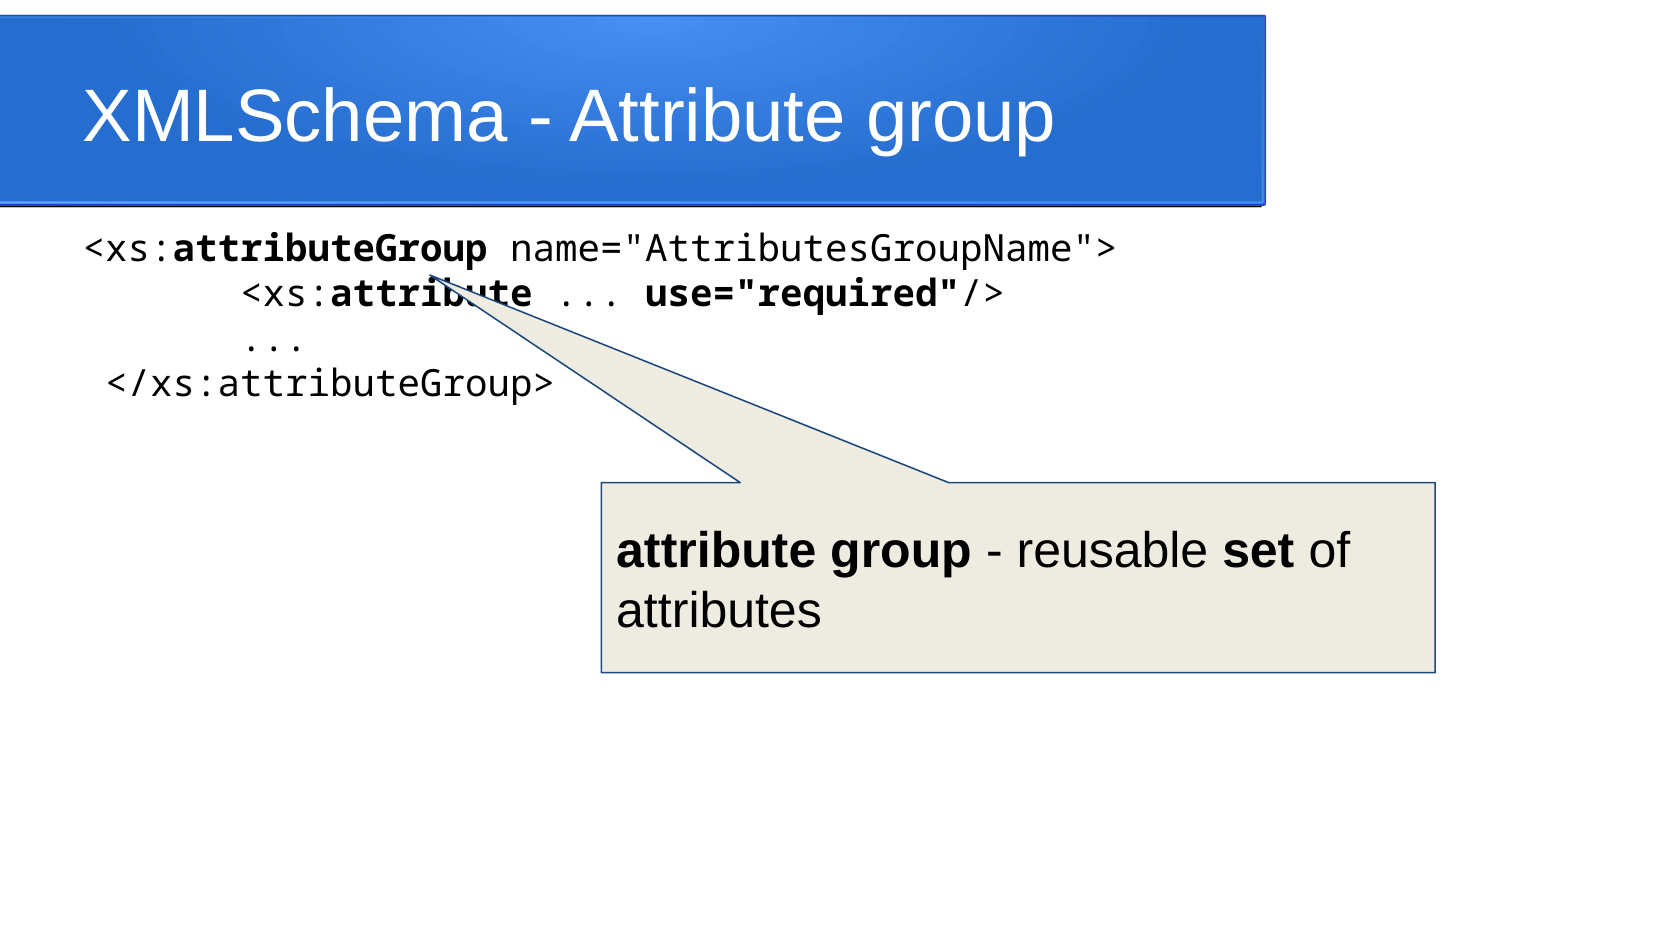

XMLSchema - Attribute group
<xs:attributeGroup name="AttributesGroupName">
 <xs:attribute ... use="required"/>
 ...
 </xs:attributeGroup>
attribute group - reusable set of attributes